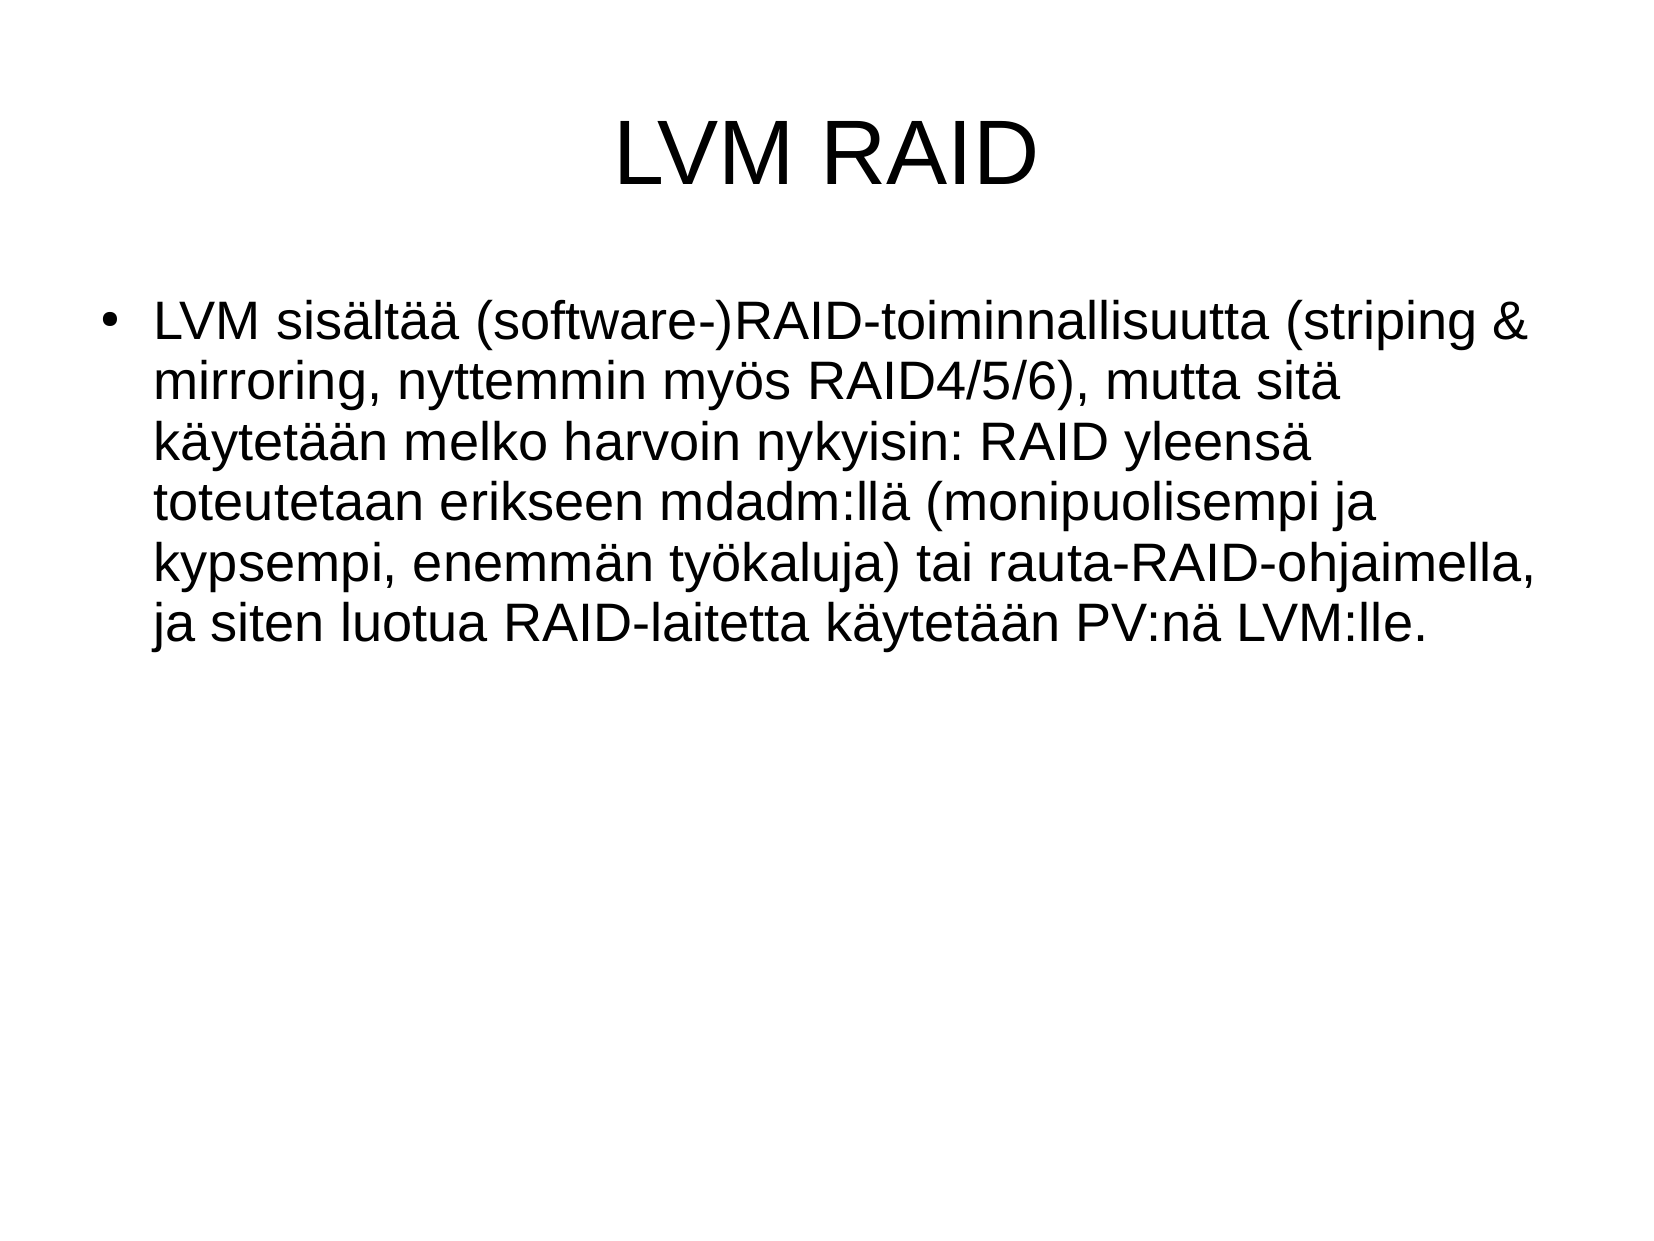

# LVM RAID
LVM sisältää (software-)RAID-toiminnallisuutta (striping & mirroring, nyttemmin myös RAID4/5/6), mutta sitä käytetään melko harvoin nykyisin: RAID yleensä toteutetaan erikseen mdadm:llä (monipuolisempi ja kypsempi, enemmän työkaluja) tai rauta-RAID-ohjaimella, ja siten luotua RAID-laitetta käytetään PV:nä LVM:lle.